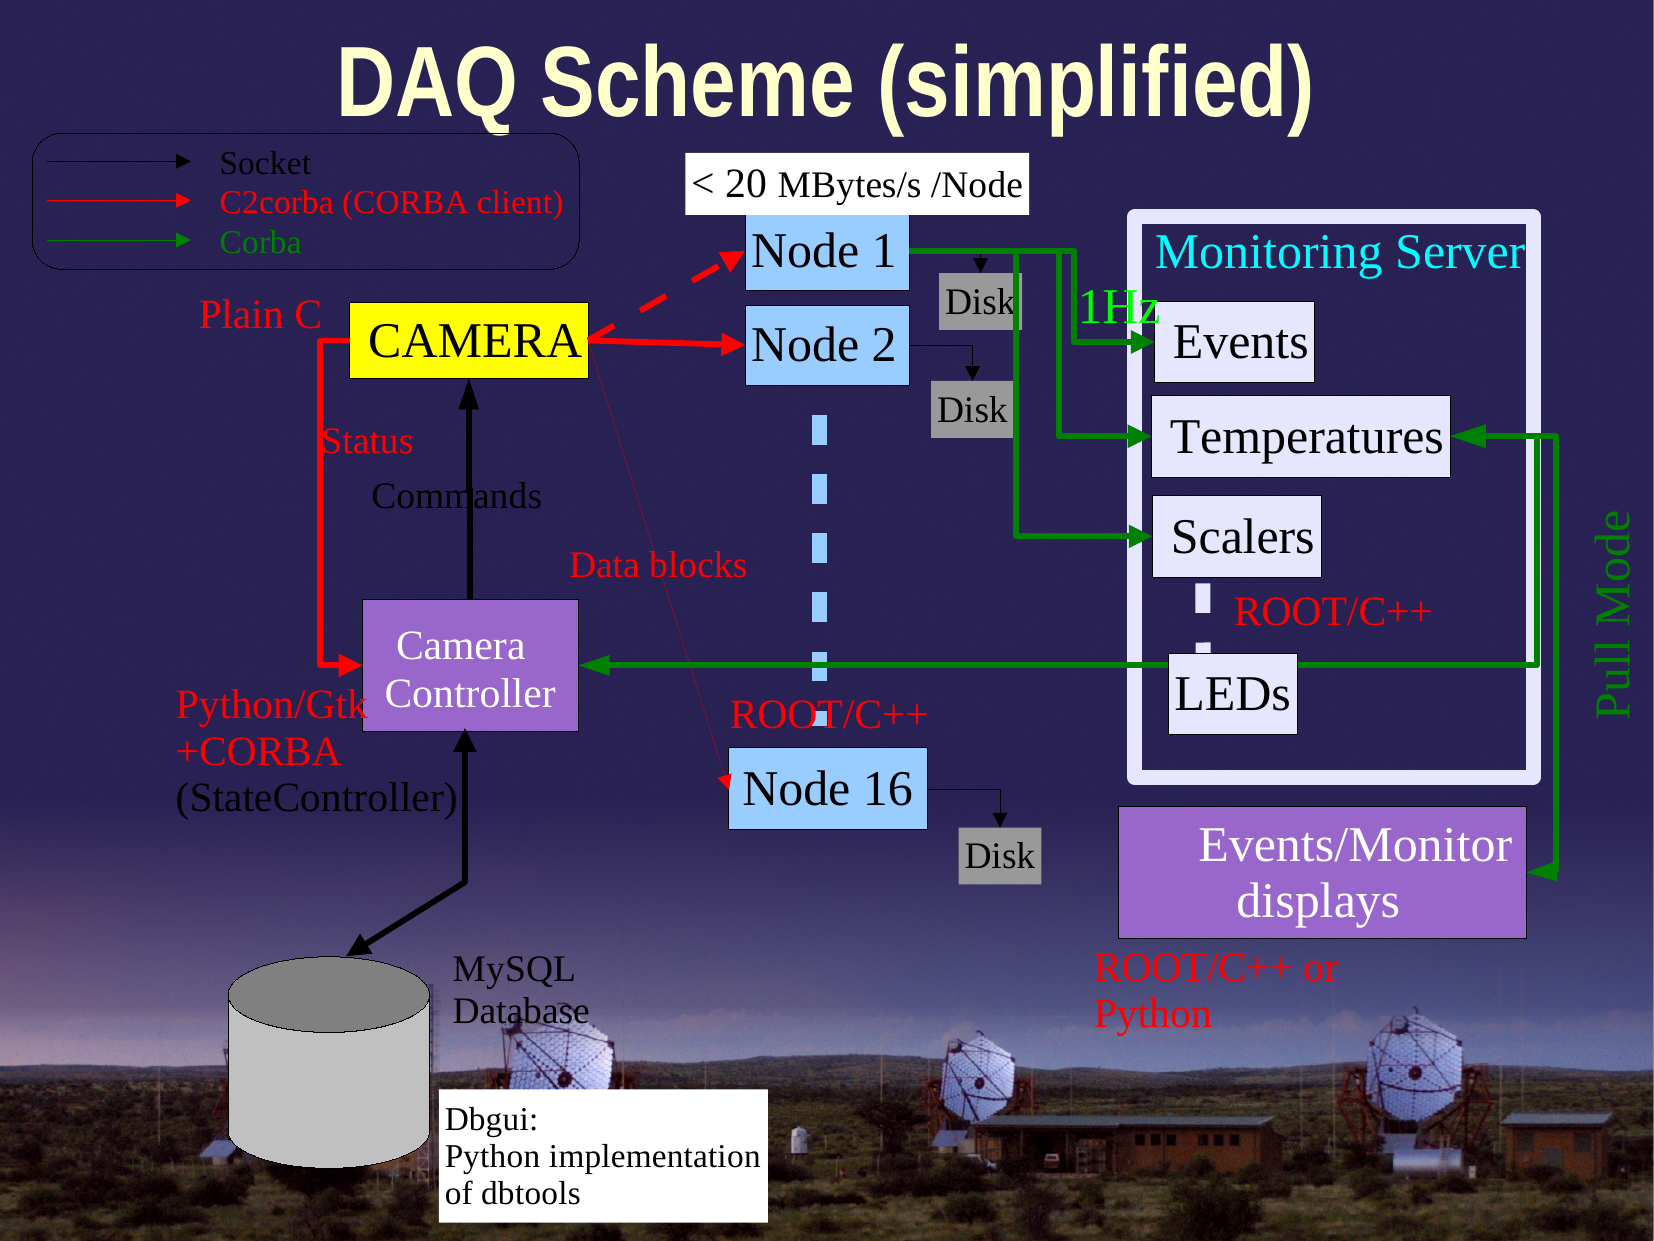

# DAQ Scheme (simplified)
Socket
C2corba (CORBA client)
Corba
< 20 MBytes/s /Node
Node 1
 Monitoring Server
1Hz
Disk
Plain C
 Events
 CAMERA
Node 2
Disk
 Temperatures
Status
Commands
 Scalers
Pull Mode
ROOT/C++
 Camera Controller
LEDs
Python/Gtk
+CORBA
(StateController)
ROOT/C++
Node 16
	Events/Monitor
displays
Disk
ROOT/C++ or
Python
MySQL
Database
Dbgui:
Python implementation
of dbtools